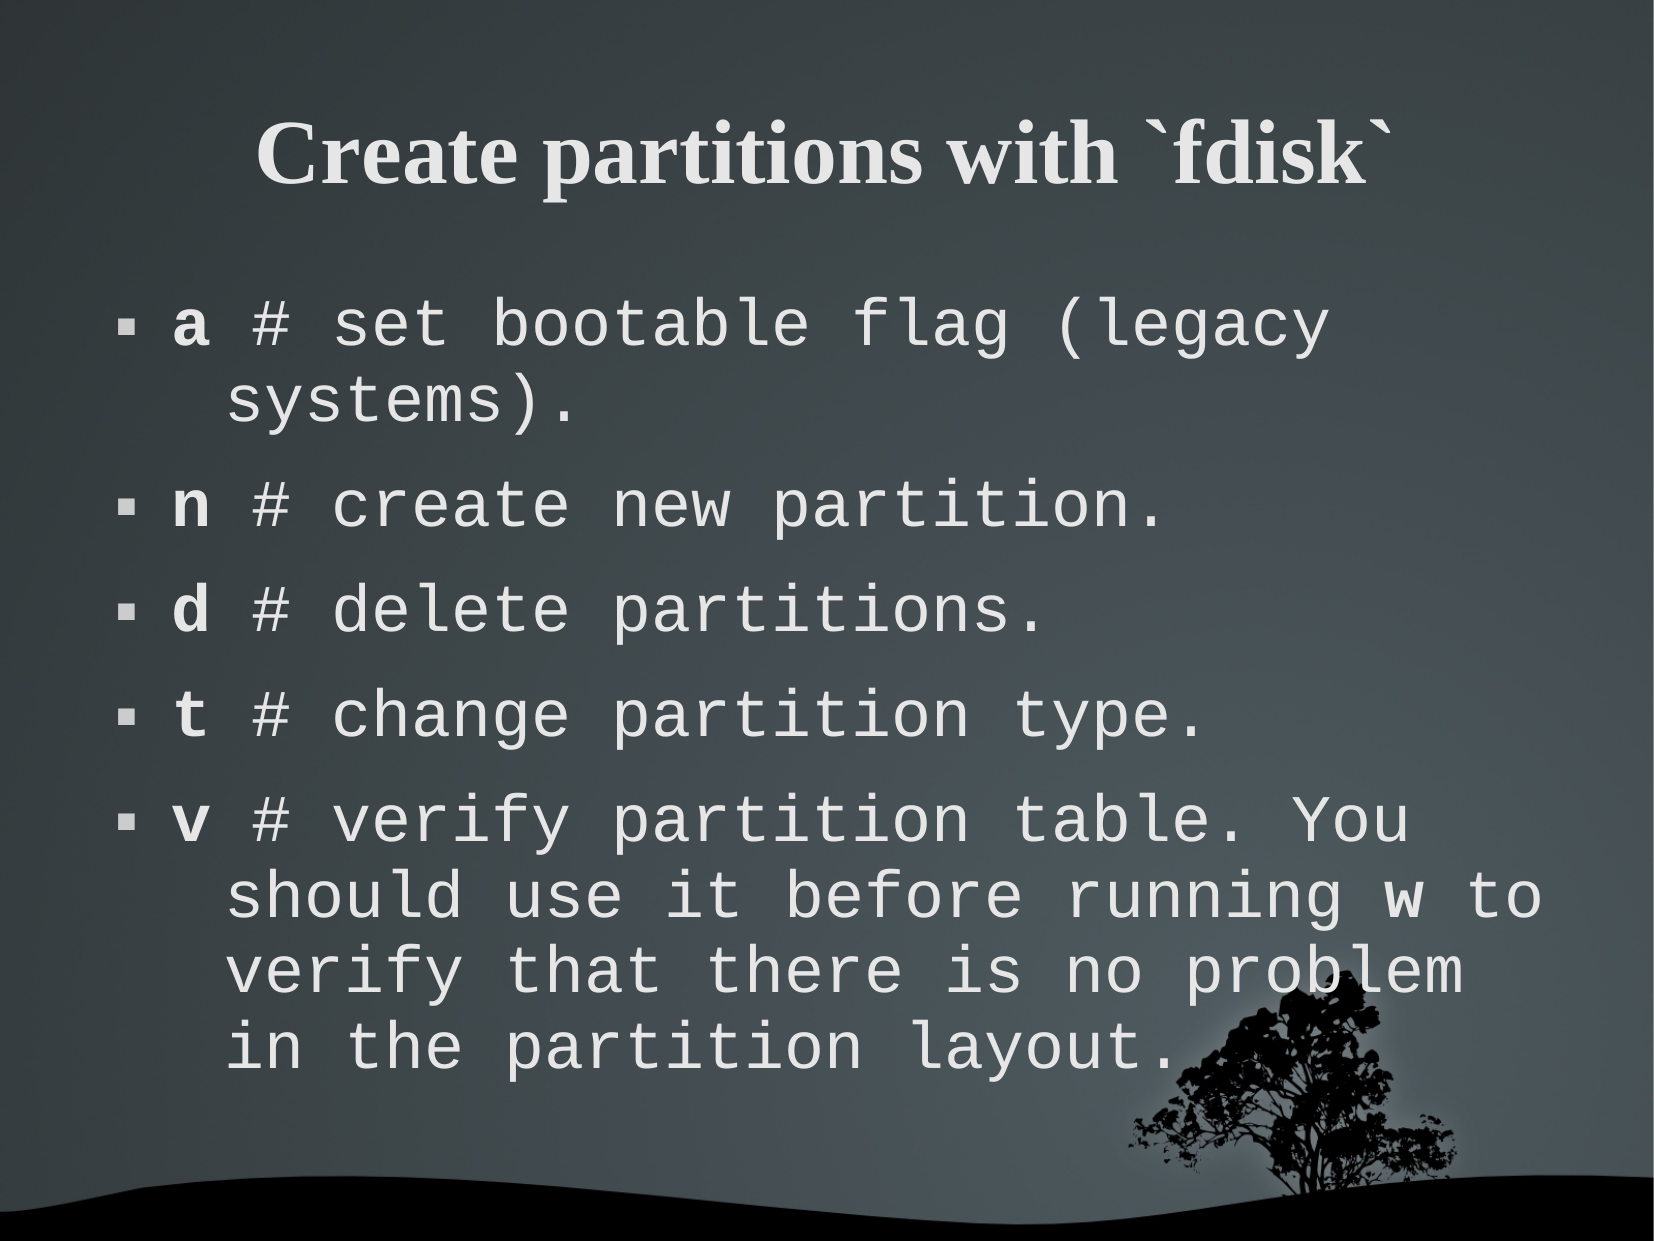

Create partitions with `fdisk`
# a # set bootable flag (legacy systems).
n # create new partition.
d # delete partitions.
t # change partition type.
v # verify partition table. You should use it before running w to verify that there is no problem in the partition layout.